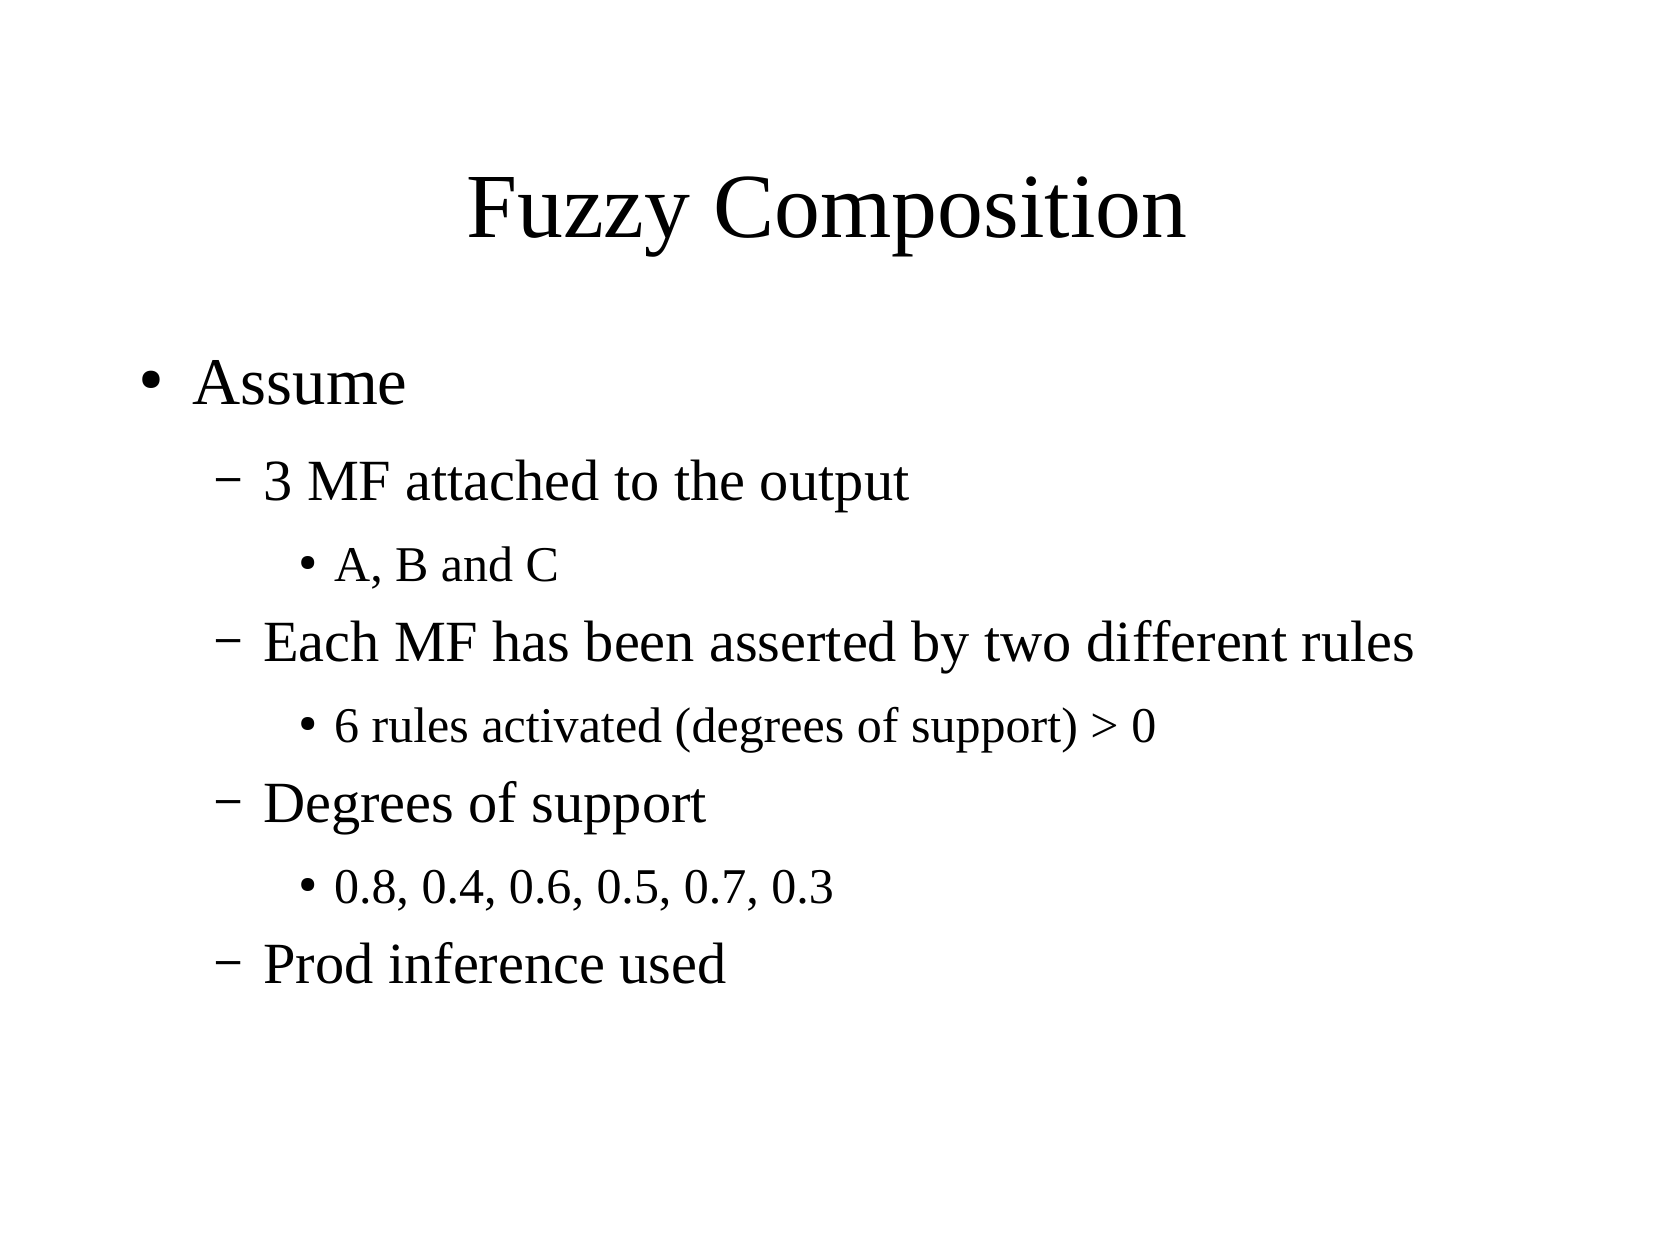

# Fuzzy Composition
Assume
3 MF attached to the output
A, B and C
Each MF has been asserted by two different rules
6 rules activated (degrees of support) > 0
Degrees of support
0.8, 0.4, 0.6, 0.5, 0.7, 0.3
Prod inference used